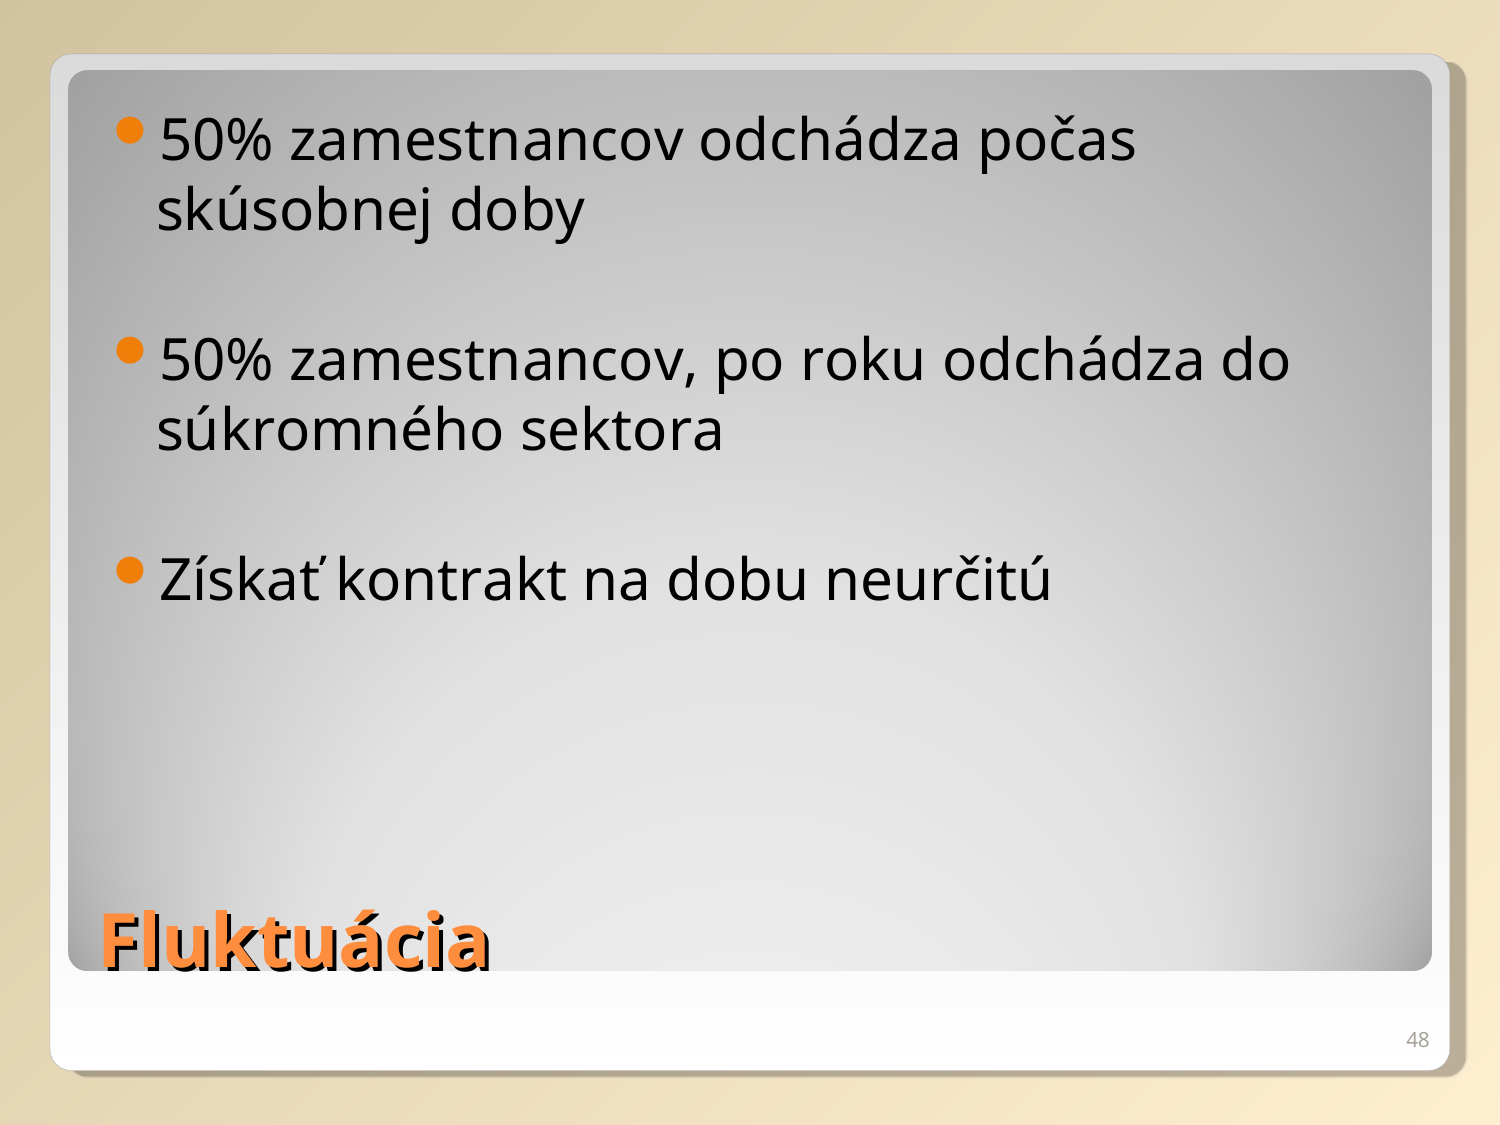

50% zamestnancov odchádza počas skúsobnej doby
50% zamestnancov, po roku odchádza do súkromného sektora
Získať kontrakt na dobu neurčitú
# Fluktuácia